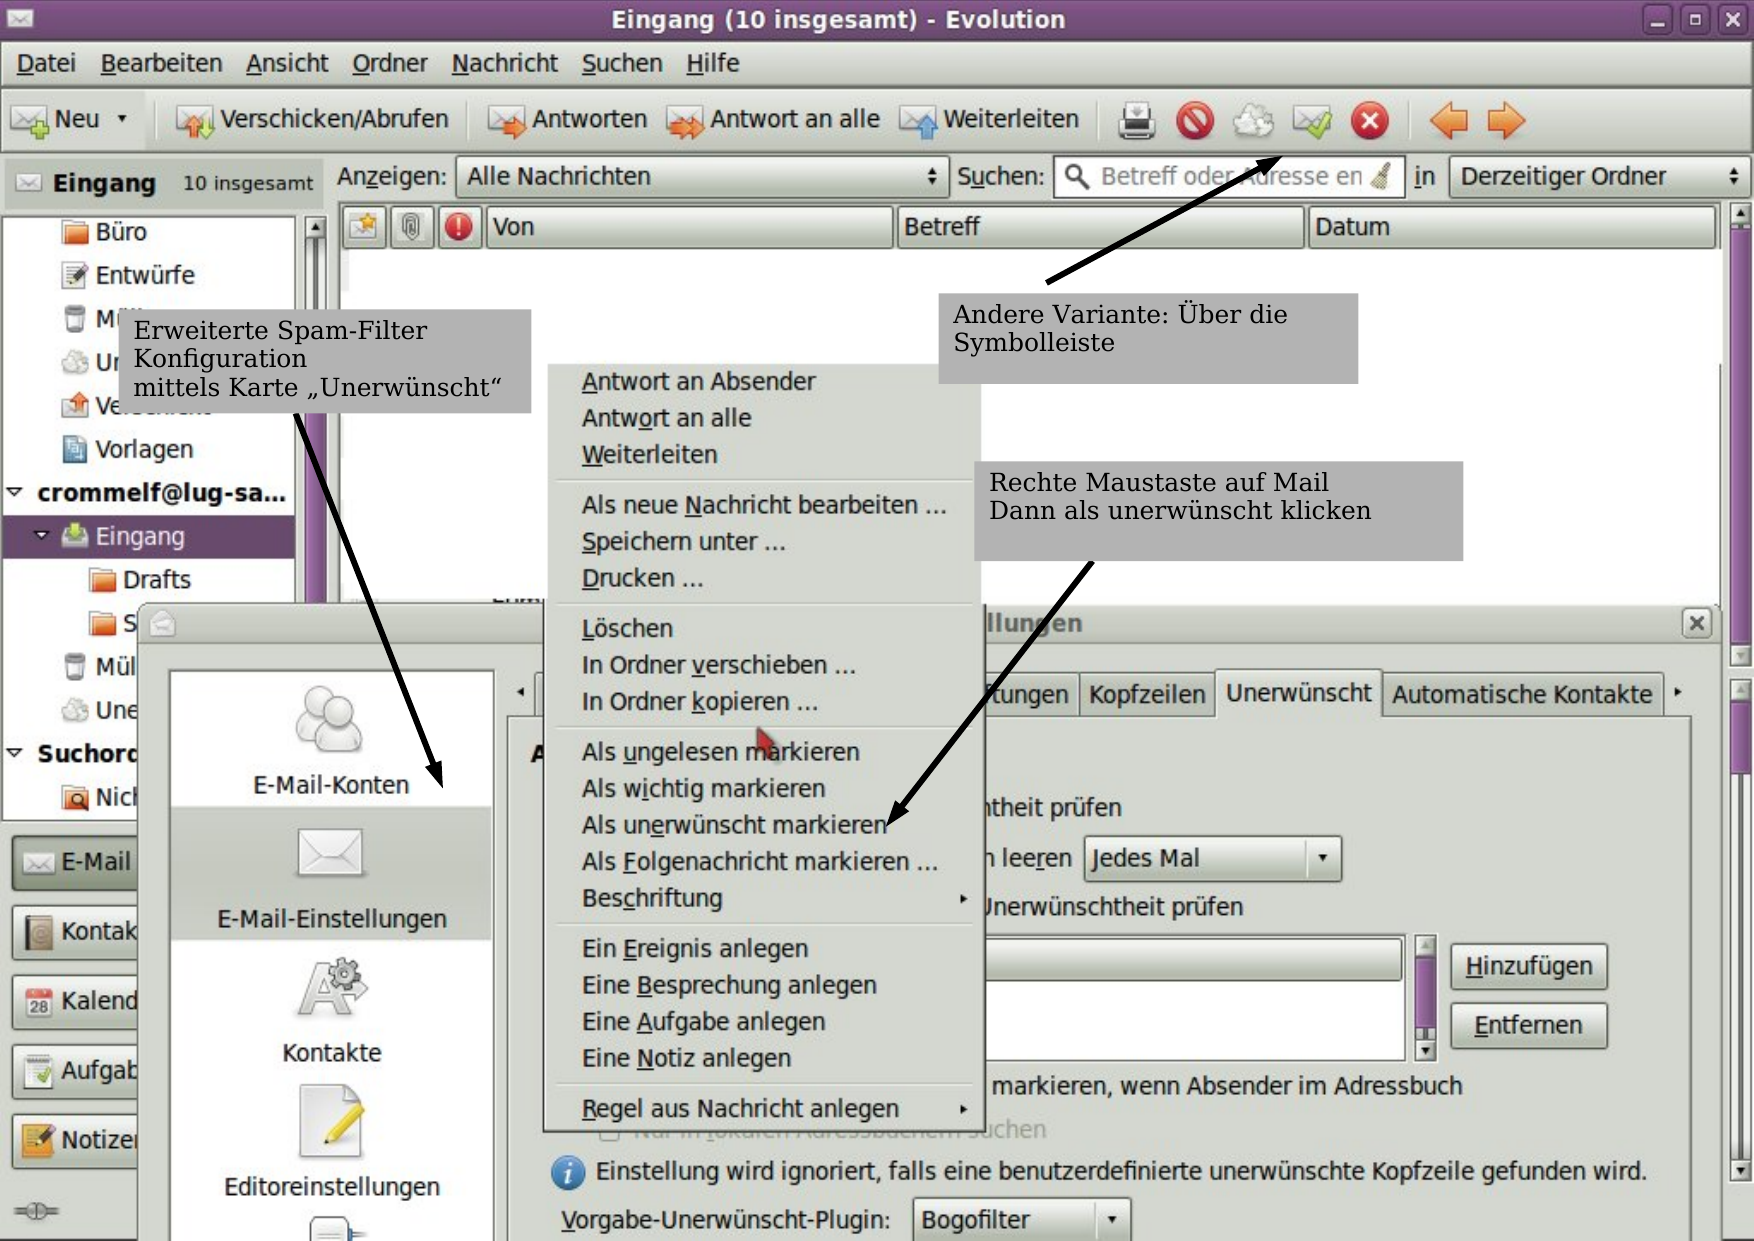

Andere Variante: Über die Symbolleiste
Erweiterte Spam-Filter Konfiguration
mittels Karte „Unerwünscht“
Rechte Maustaste auf Mail
Dann als unerwünscht klicken